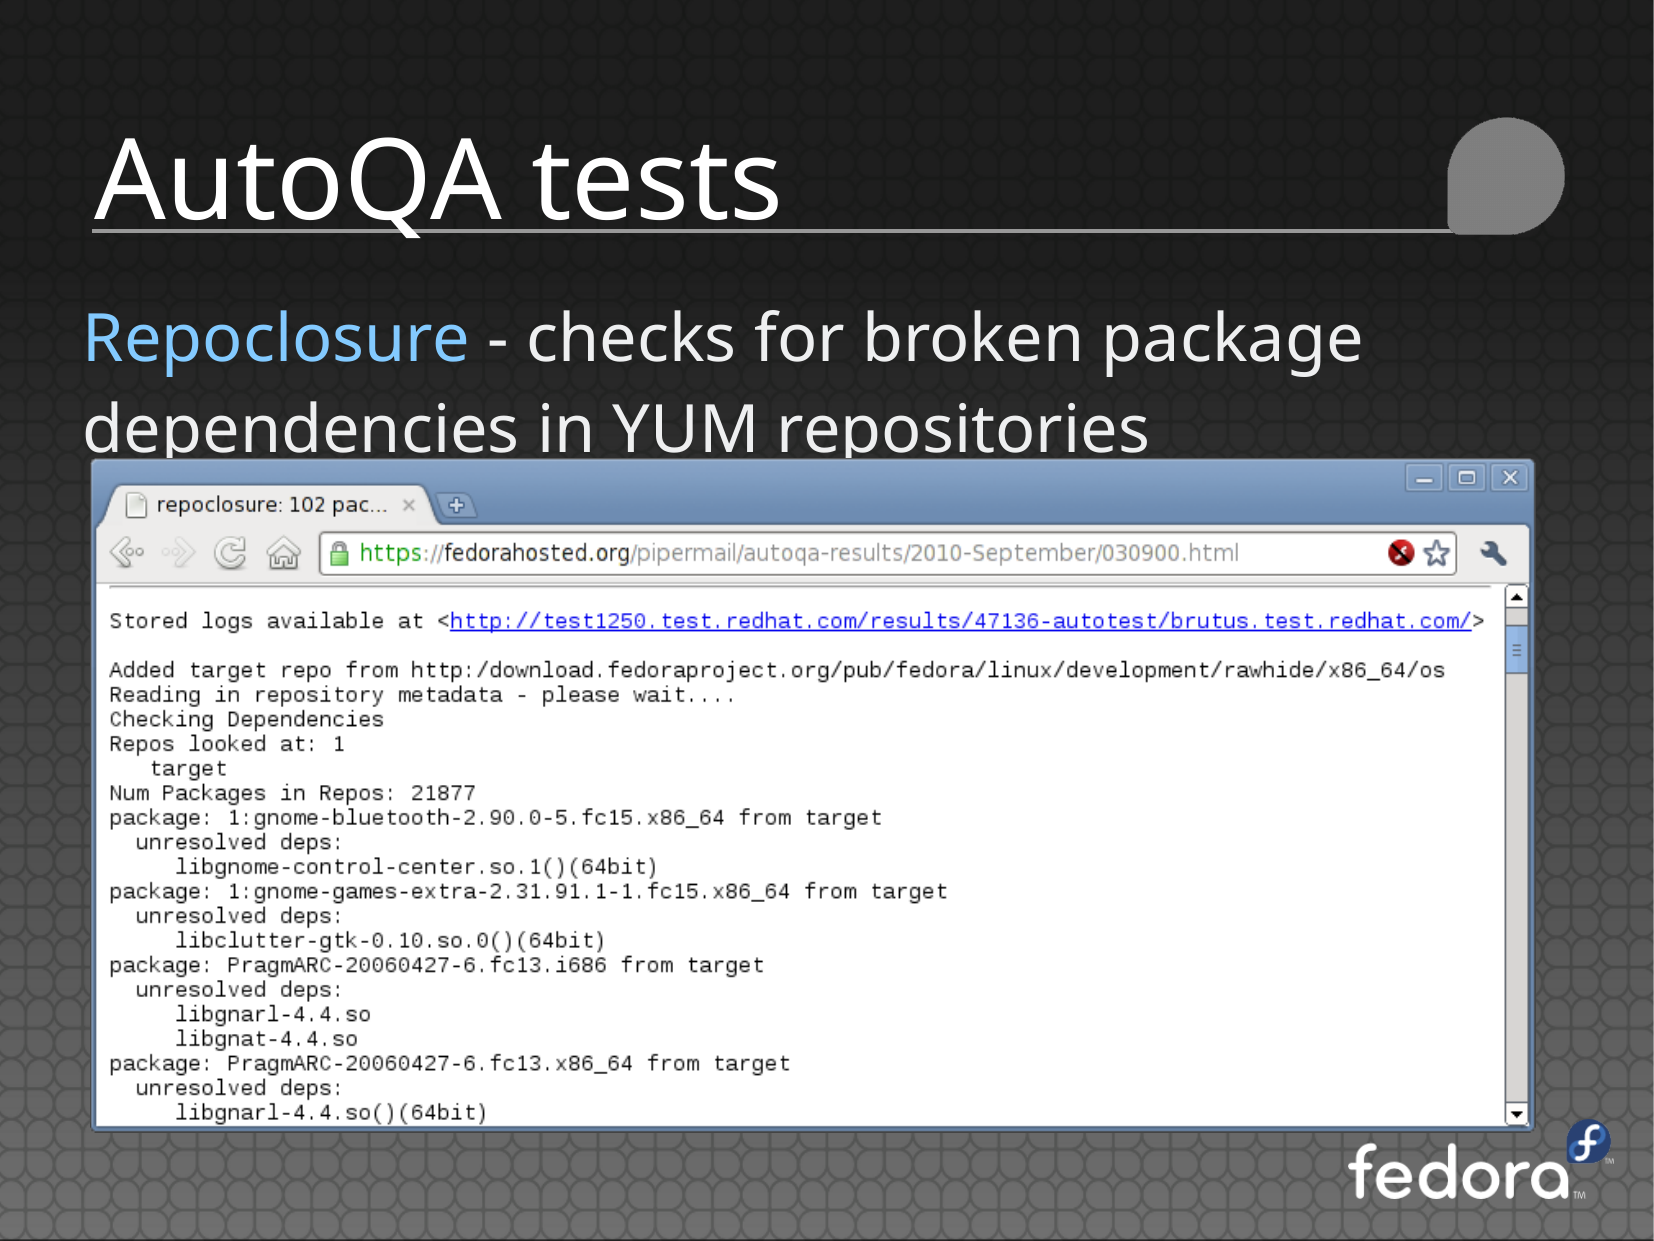

AutoQA tests
# Repoclosure - checks for broken package dependencies in YUM repositories